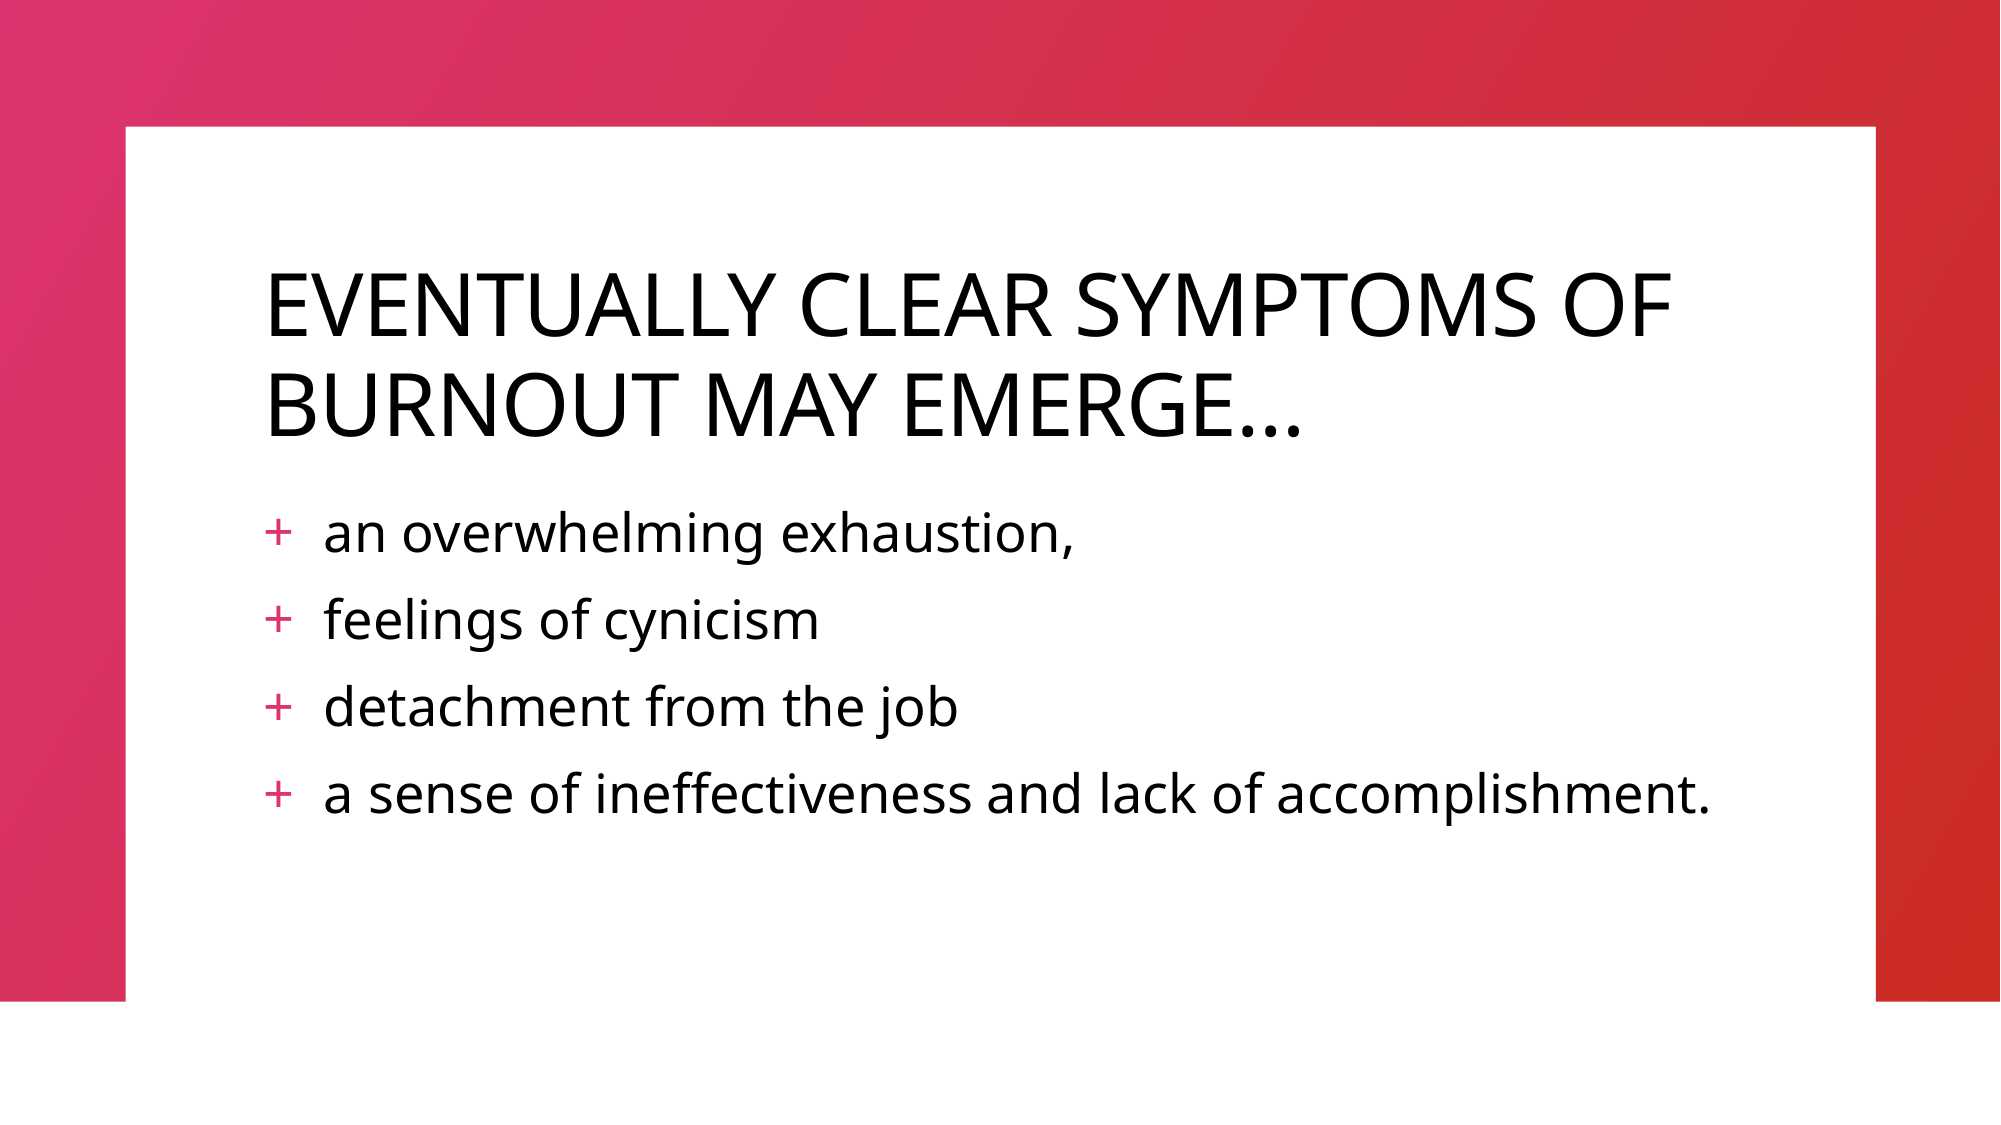

# EVENTUALLY CLEAR SYMPTOMS OF BURNOUT MAY EMERGE…
an overwhelming exhaustion,
feelings of cynicism
detachment from the job
a sense of ineffectiveness and lack of accomplishment.